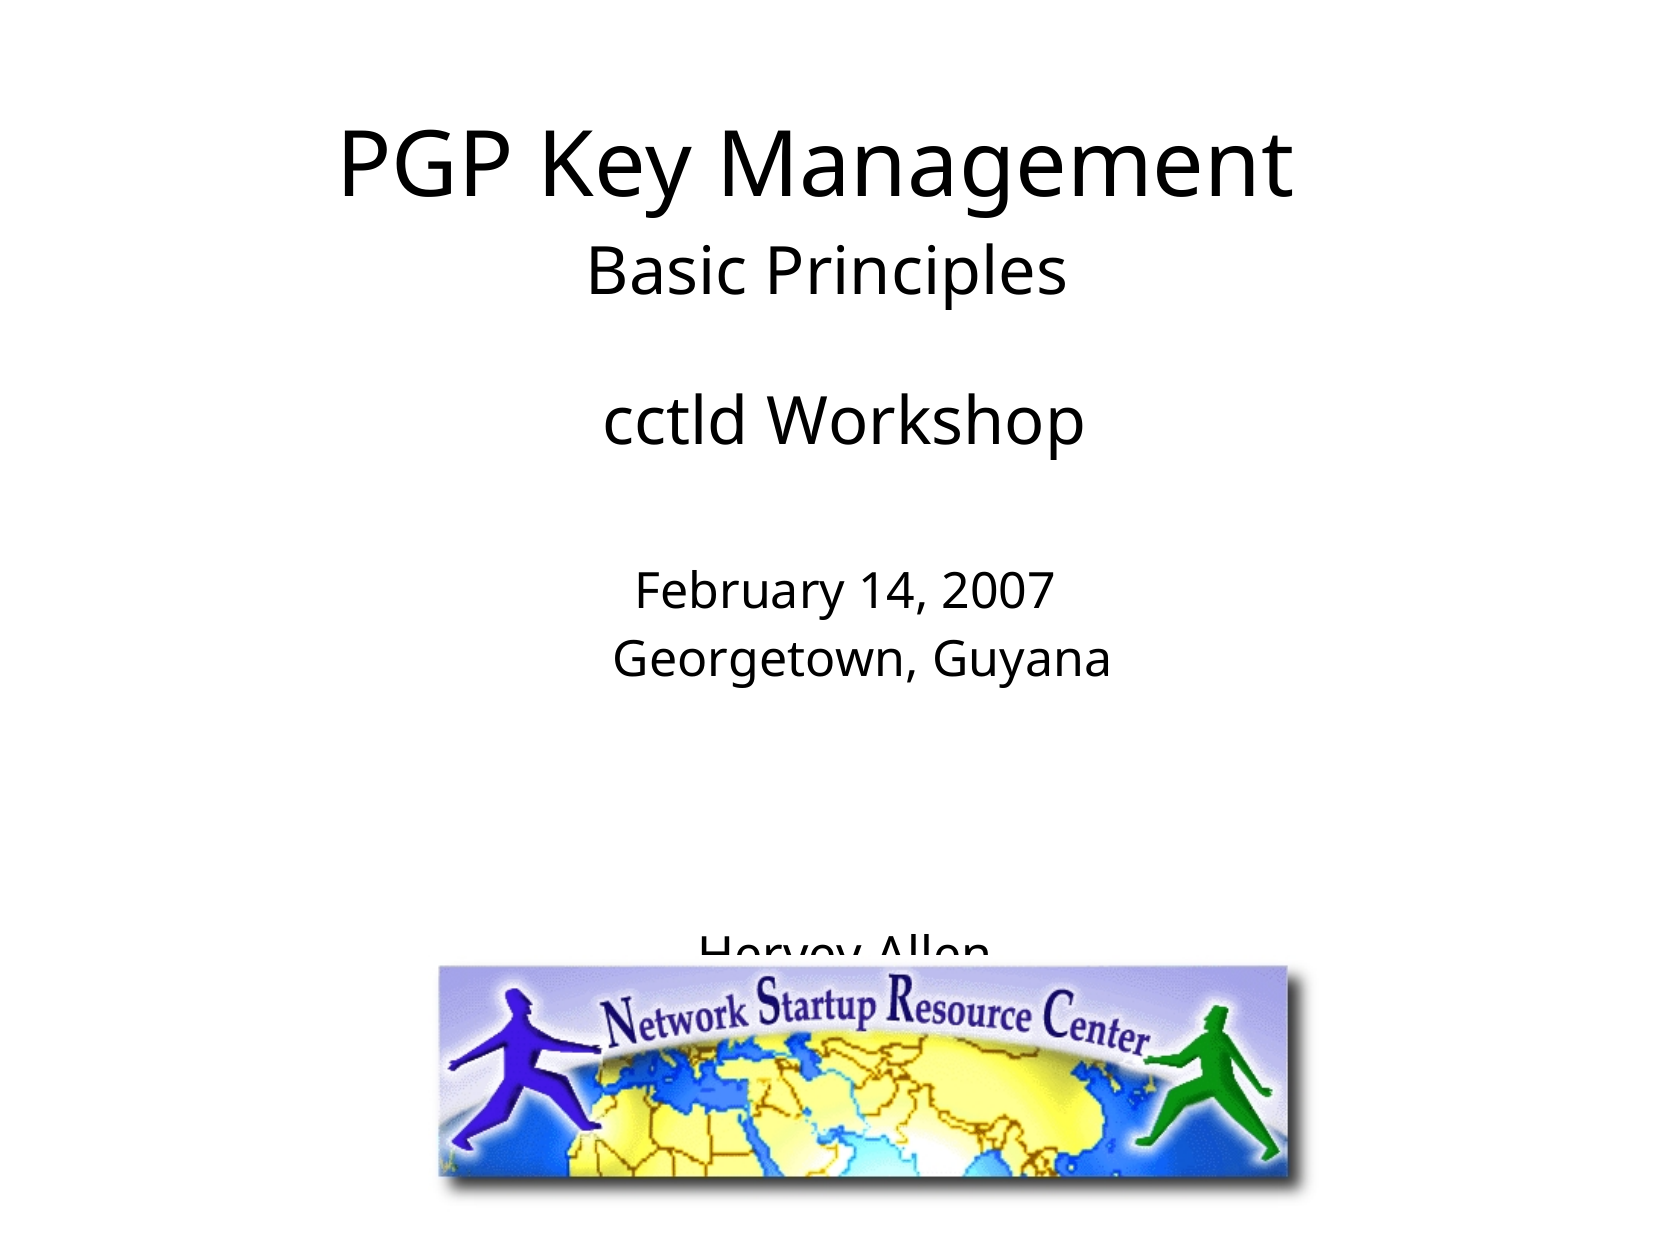

# PGP Key Management Basic Principles
cctld Workshop
February 14, 2007
Georgetown, Guyana
Hervey Allen